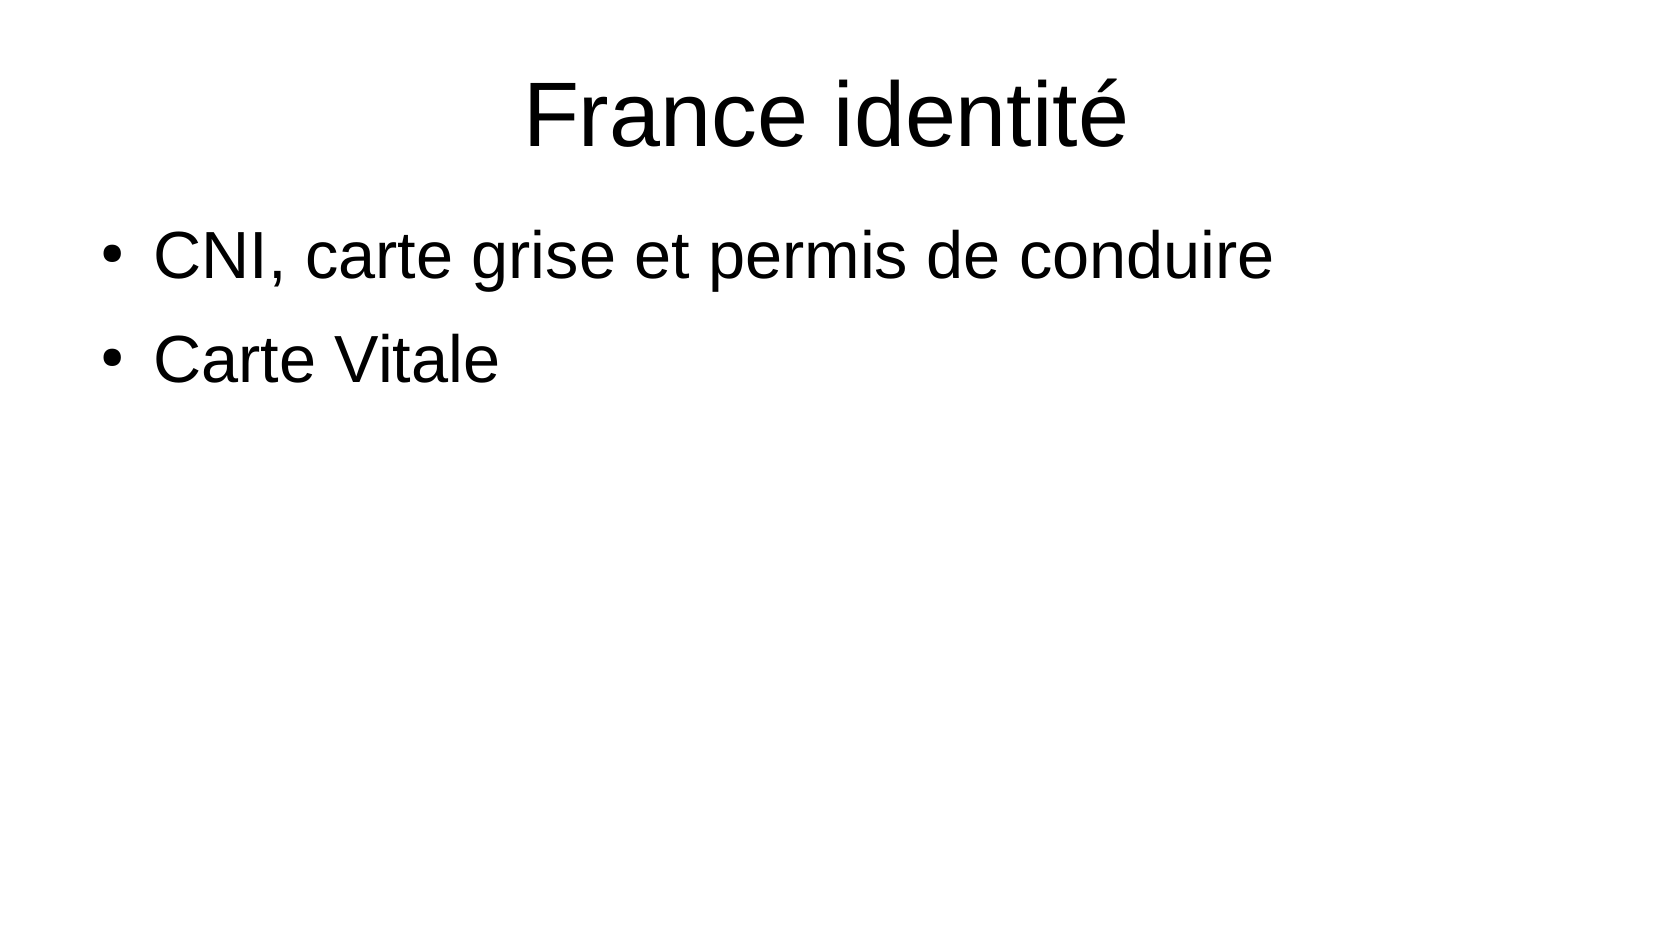

# France identité
CNI, carte grise et permis de conduire
Carte Vitale